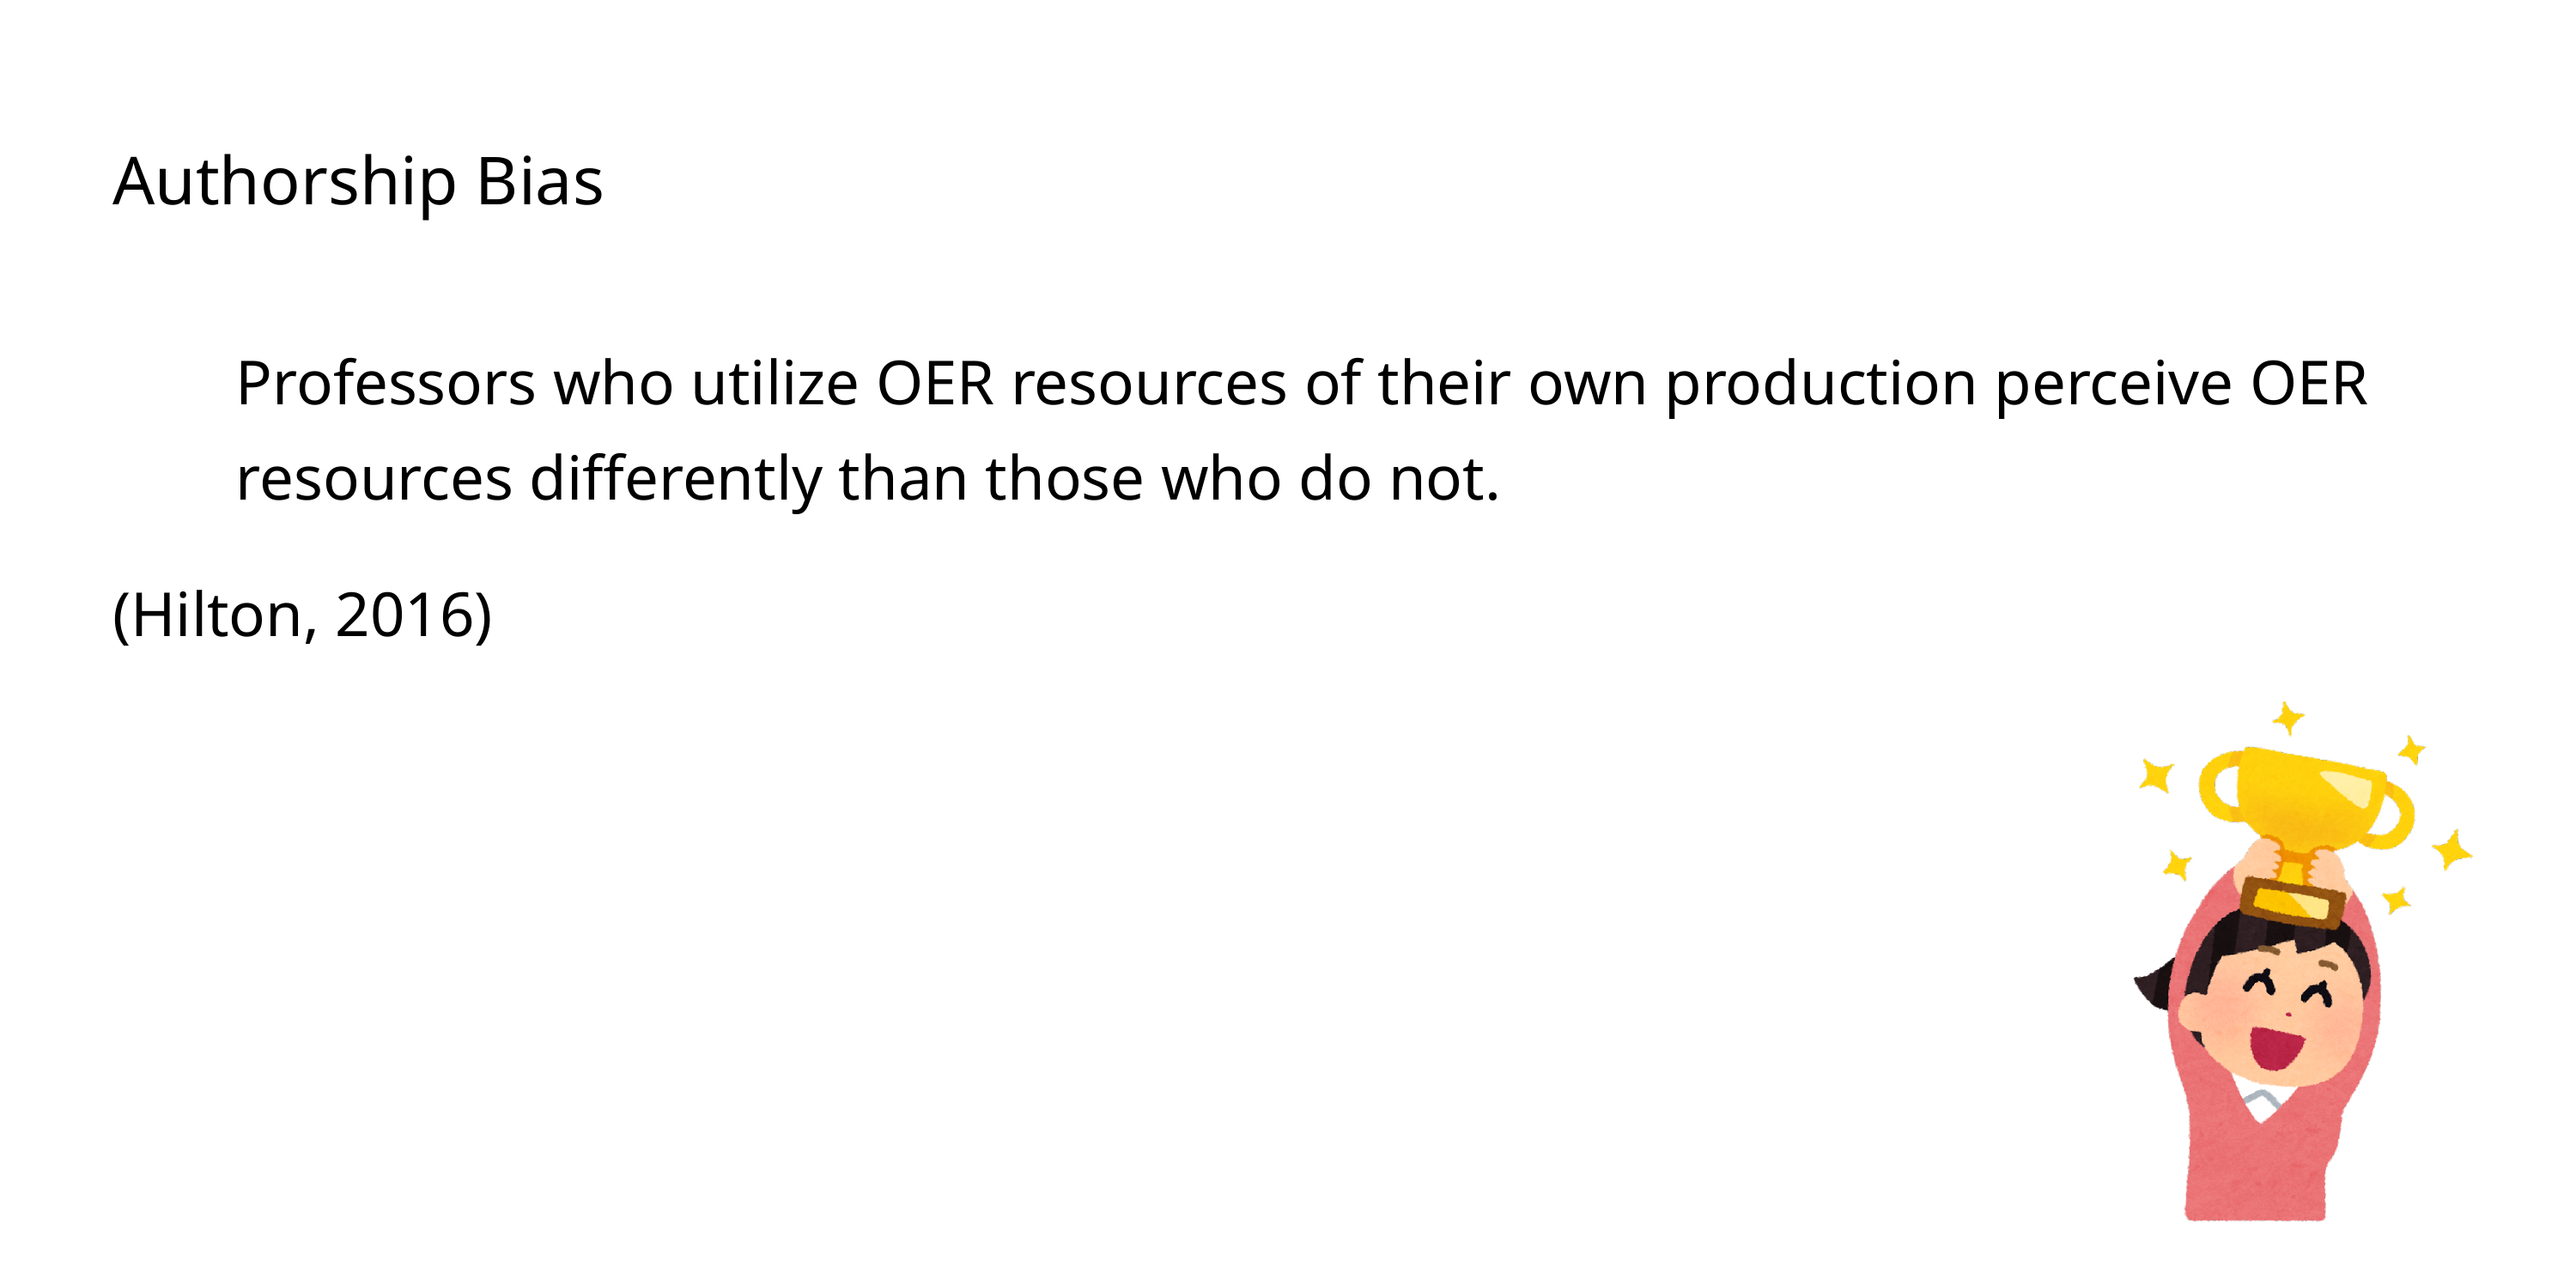

# Authorship Bias
Professors who utilize OER resources of their own production perceive OER resources differently than those who do not.
(Hilton, 2016)